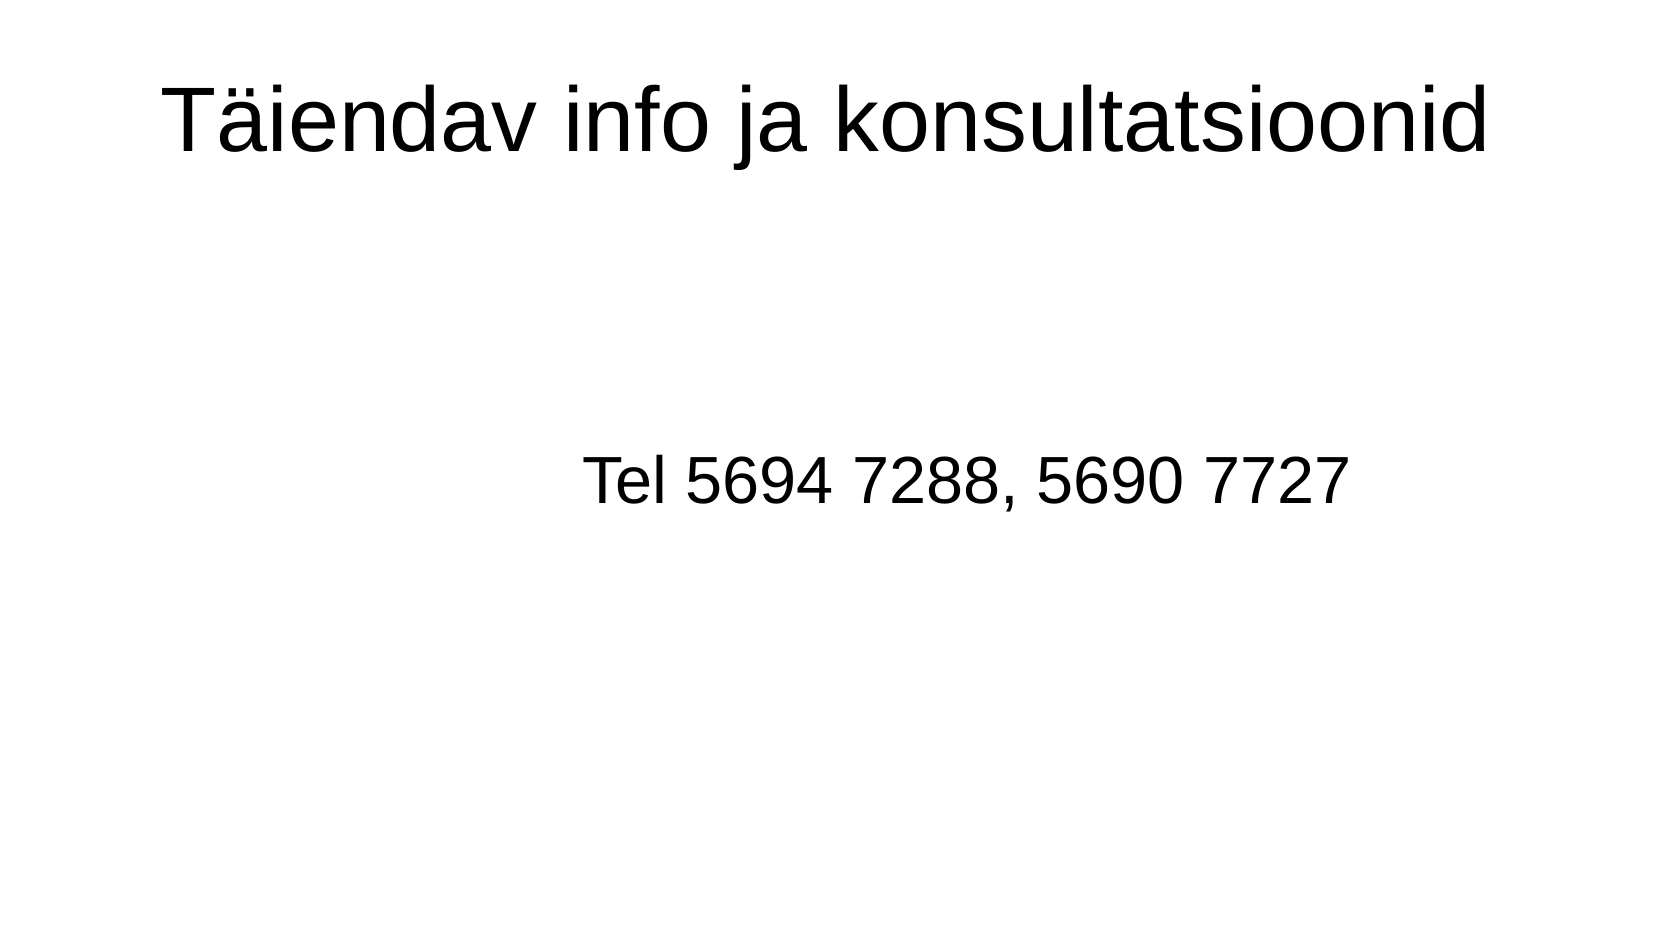

# Täiendav info ja konsultatsioonid
 Tel 5694 7288, 5690 7727